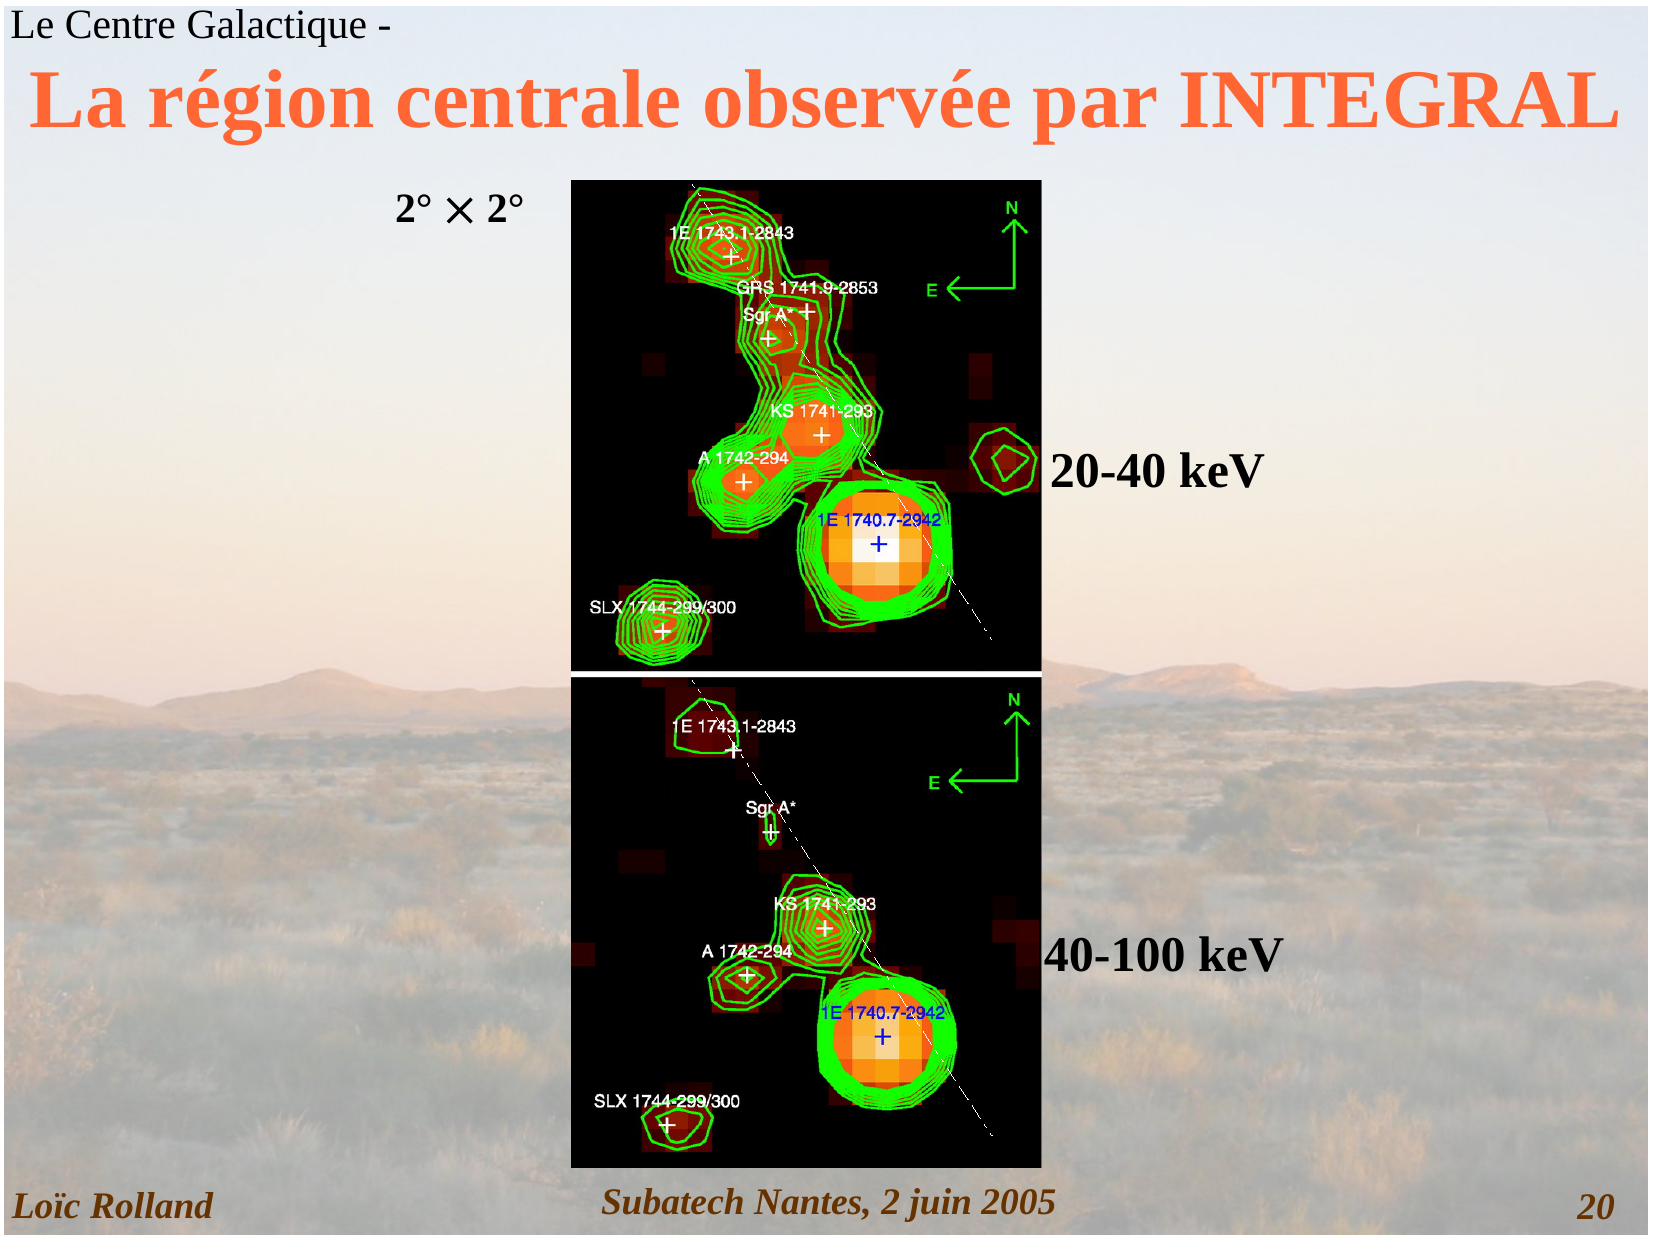

Le Centre Galactique -
# La région centrale observée par INTEGRAL
2° × 2°
20-40 keV
40-100 keV